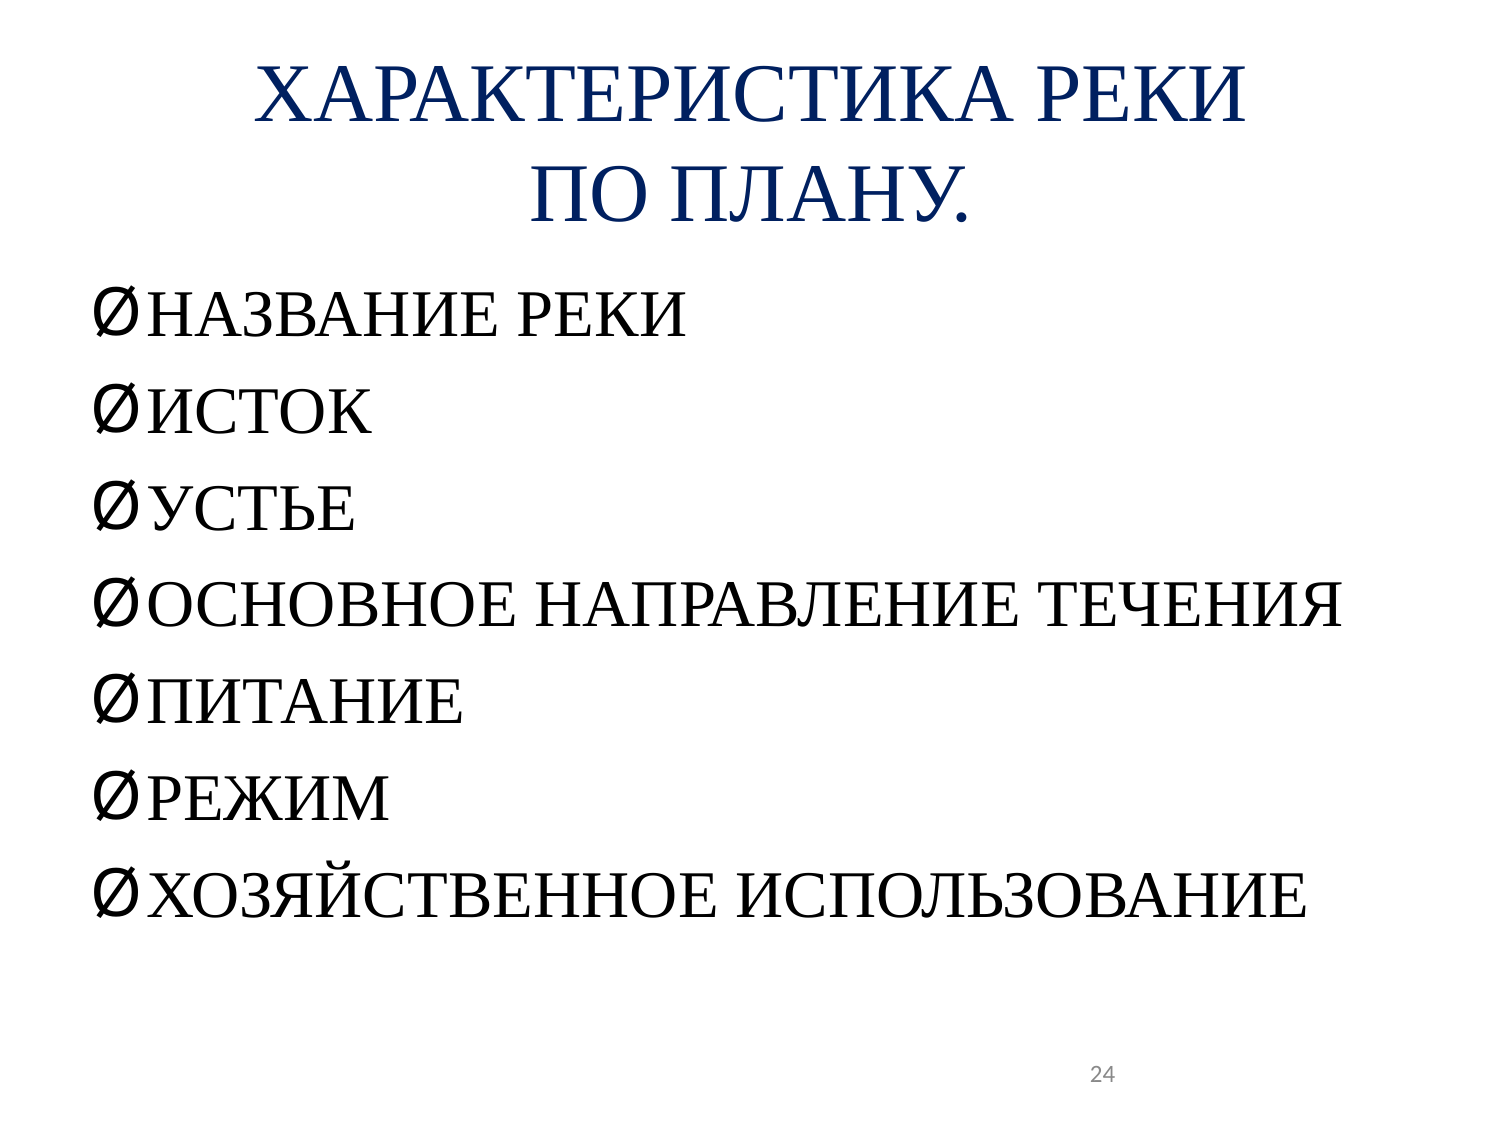

# ХАРАКТЕРИСТИКА РЕКИ ПО ПЛАНУ.
НАЗВАНИЕ РЕКИ
ИСТОК
УСТЬЕ
ОСНОВНОЕ НАПРАВЛЕНИЕ ТЕЧЕНИЯ
ПИТАНИЕ
РЕЖИМ
ХОЗЯЙСТВЕННОЕ ИСПОЛЬЗОВАНИЕ